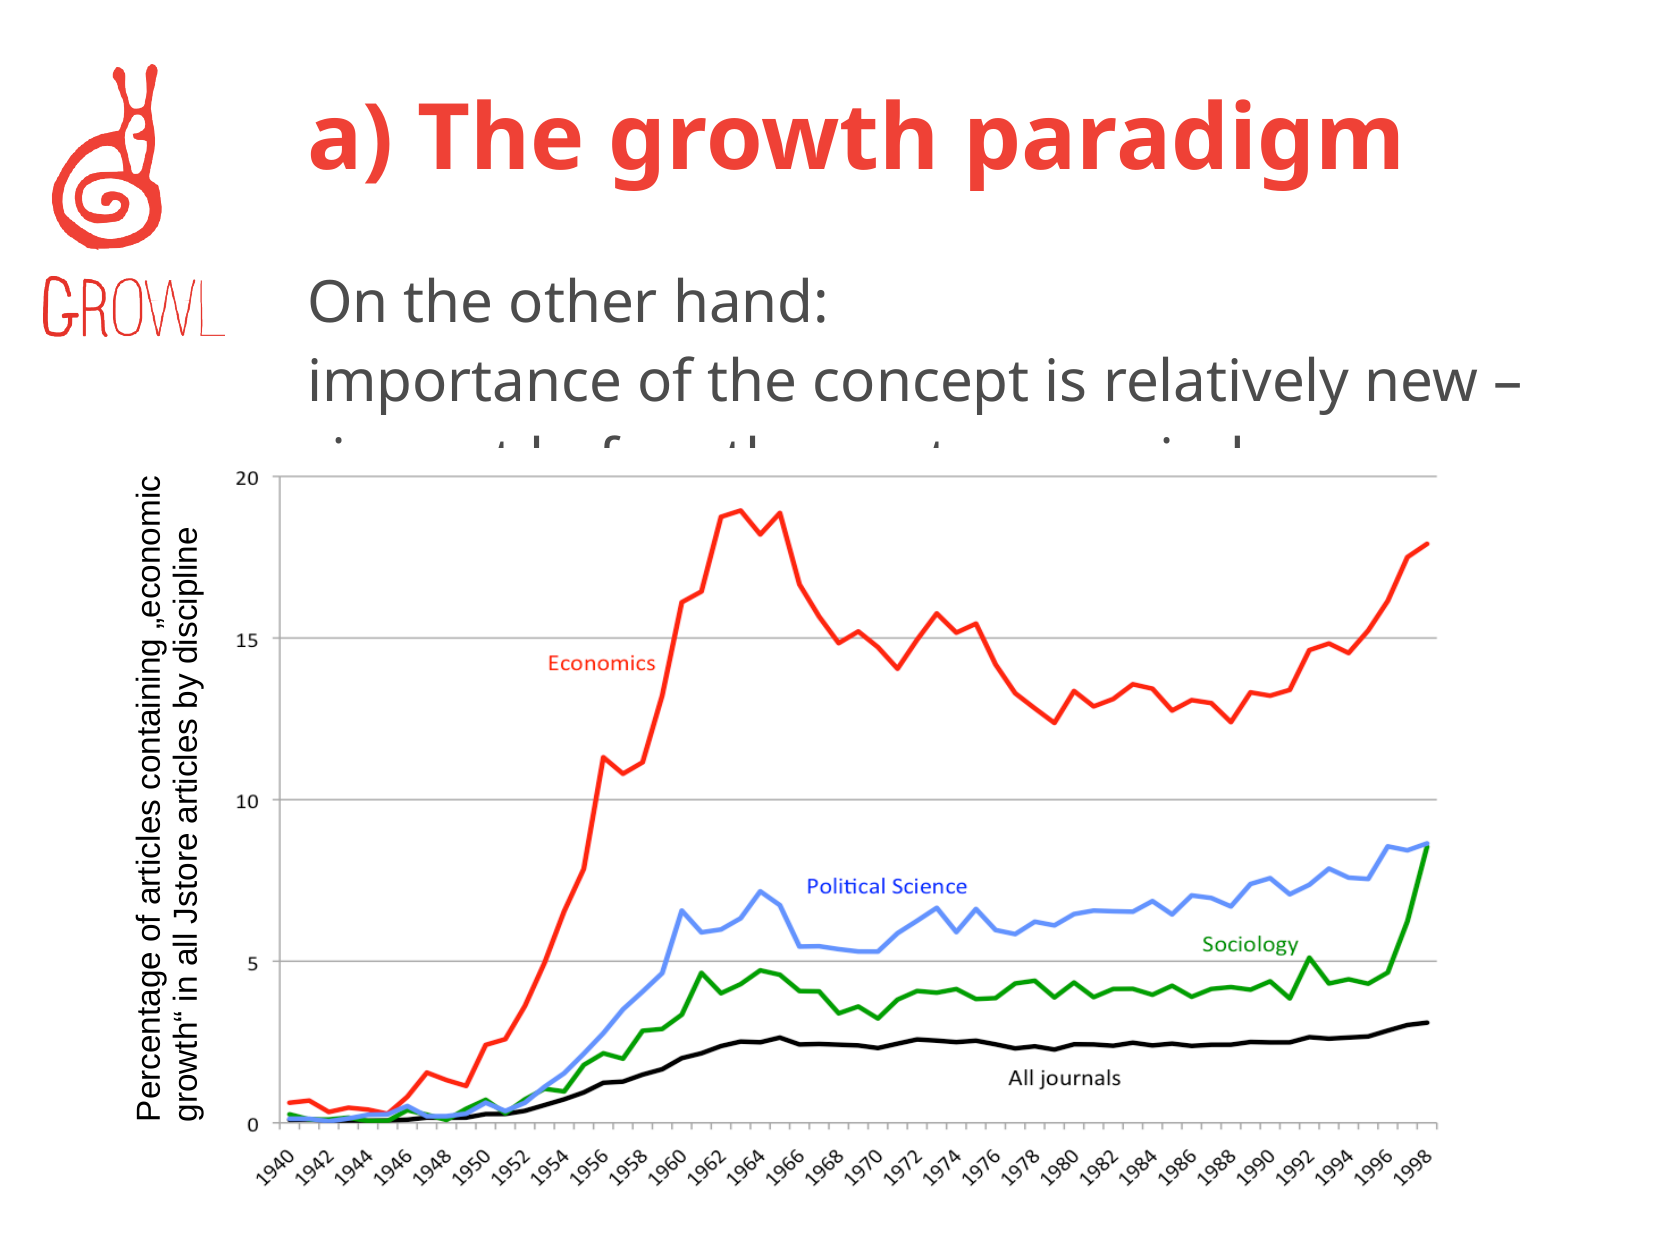

# a) The growth paradigm
On the other hand:
importance of the concept is relatively new – rise not before the postwar period
Percentage of articles containing „economic growth“ in all Jstore articles by discipline